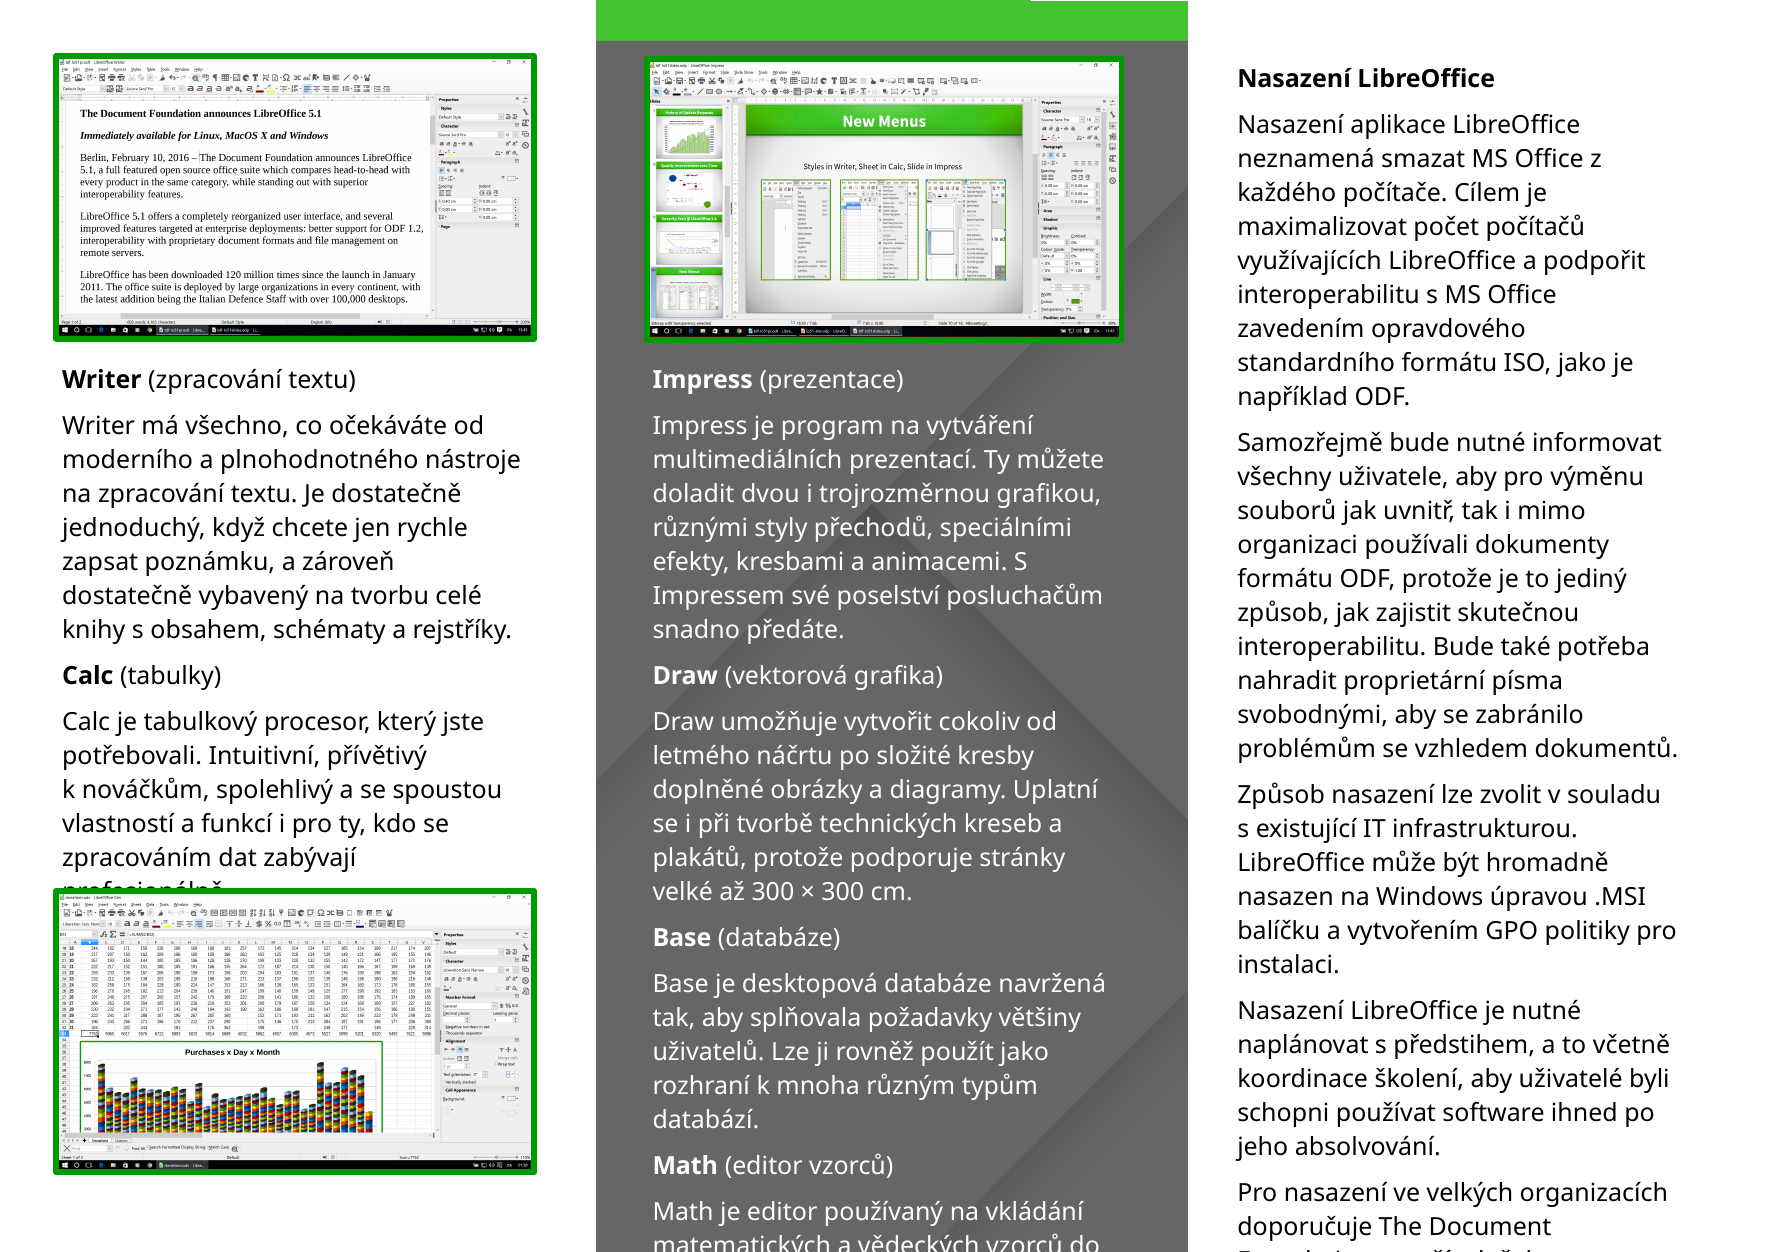

Nasazení LibreOffice
Nasazení aplikace LibreOffice neznamená smazat MS Office z každého počítače. Cílem je maximalizovat počet počítačů využívajících LibreOffice a podpořit interoperabilitu s MS Office zavedením opravdového standardního formátu ISO, jako je například ODF.
Samozřejmě bude nutné informovat všechny uživatele, aby pro výměnu souborů jak uvnitř, tak i mimo organizaci používali dokumenty formátu ODF, protože je to jediný způsob, jak zajistit skutečnou interoperabilitu. Bude také potřeba nahradit proprietární písma svobodnými, aby se zabránilo problémům se vzhledem dokumentů.
Způsob nasazení lze zvolit v souladu s existující IT infrastrukturou. LibreOffice může být hromadně nasazen na Windows úpravou .MSI balíčku a vytvořením GPO politiky pro instalaci.
Nasazení LibreOffice je nutné naplánovat s předstihem, a to včetně koordinace školení, aby uživatelé byli schopni používat software ihned po jeho absolvování.
Pro nasazení ve velkých organizacích doporučuje The Document Foundation využít služeb certifikovaných specialistů: vývojářů, nabízejících podporu 3. úrovně, specialistů na migraci a školitelů. Seznam certifikovaných specialistů je dostupný na stránkách The Document Foundation.
Writer (zpracování textu)
Writer má všechno, co očekáváte od
moderního a plnohodnotného nástroje
na zpracování textu. Je dostatečně
jednoduchý, když chcete jen rychle
zapsat poznámku, a zároveň dostatečně vybavený na tvorbu celé knihy s obsahem, schématy a rejstříky.
Calc (tabulky)
Calc je tabulkový procesor, který jste potřebovali. Intuitivní, přívětivý k nováčkům, spolehlivý a se spoustou vlastností a funkcí i pro ty, kdo se zpracováním dat zabývají profesionálně.
Impress (prezentace)
Impress je program na vytváření multimediálních prezentací. Ty můžete doladit dvou i trojrozměrnou grafikou,
různými styly přechodů, speciálními efekty, kresbami a animacemi. S Impressem své poselství posluchačům snadno předáte.
Draw (vektorová grafika)
Draw umožňuje vytvořit cokoliv od
letmého náčrtu po složité kresby
doplněné obrázky a diagramy. Uplatní se i při tvorbě technických kreseb a plakátů, protože podporuje stránky velké až 300 × 300 cm.
Base (databáze)
Base je desktopová databáze navržená
tak, aby splňovala požadavky většiny uživatelů. Lze ji rovněž použít jako rozhraní k mnoha různým typům databází.
Math (editor vzorců)
Math je editor používaný na vkládání matematických a vědeckých vzorců do tabulek, textových dokumentů, prezentací a kreseb.